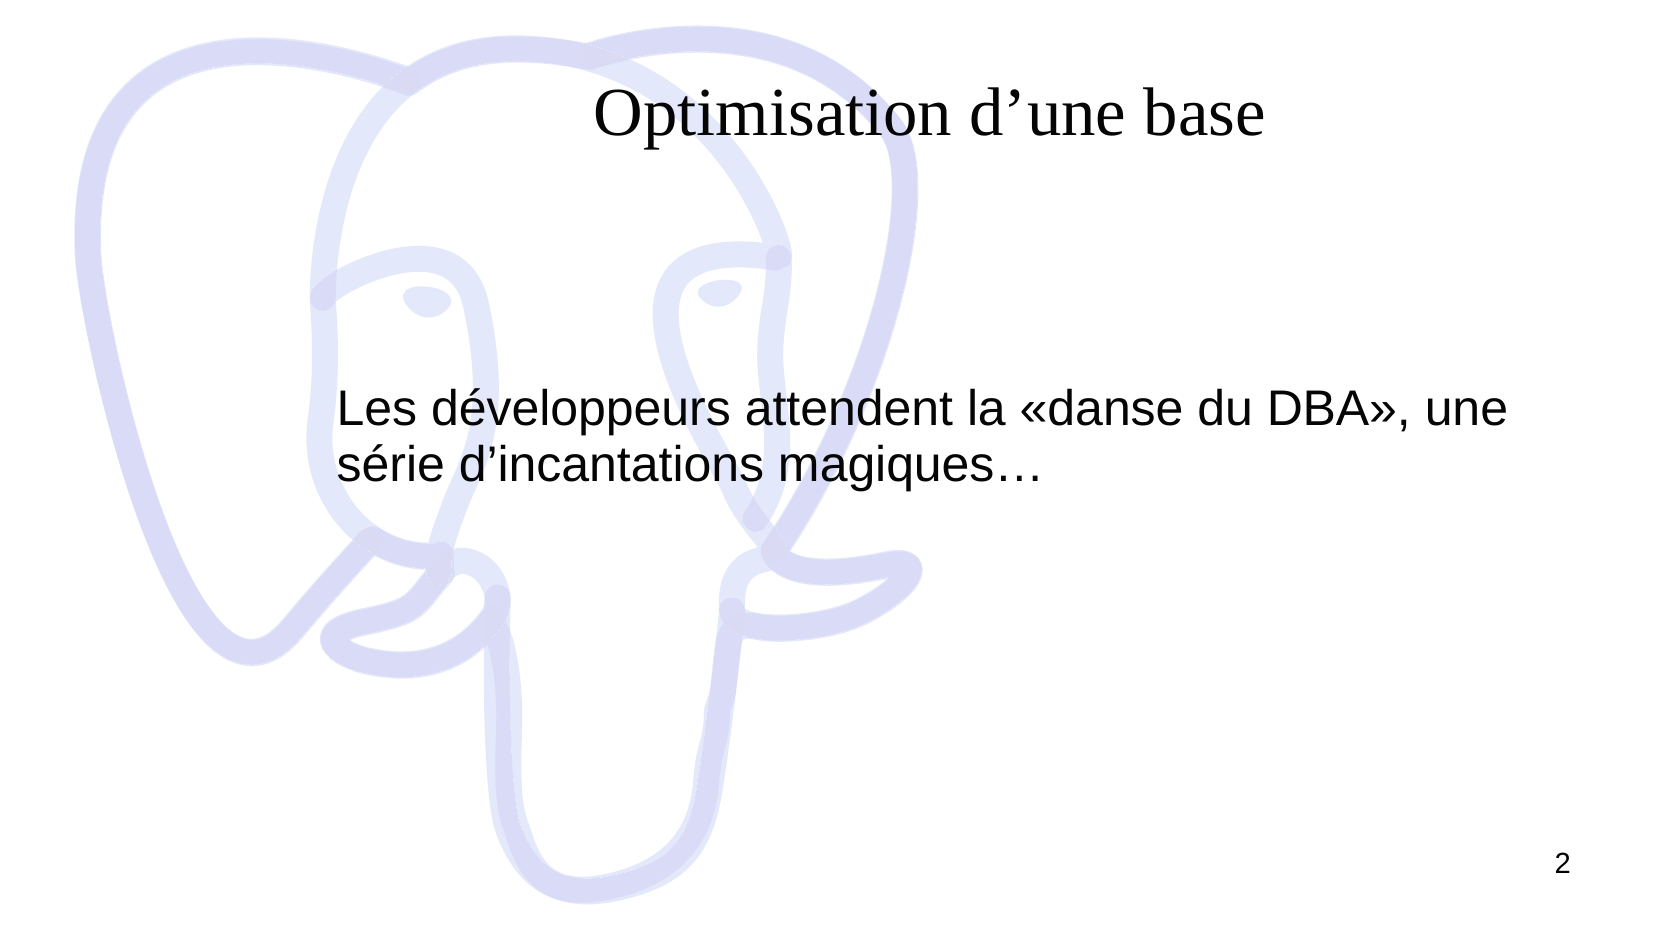

# Optimisation d’une base
Les développeurs attendent la «danse du DBA», une série d’incantations magiques…
2